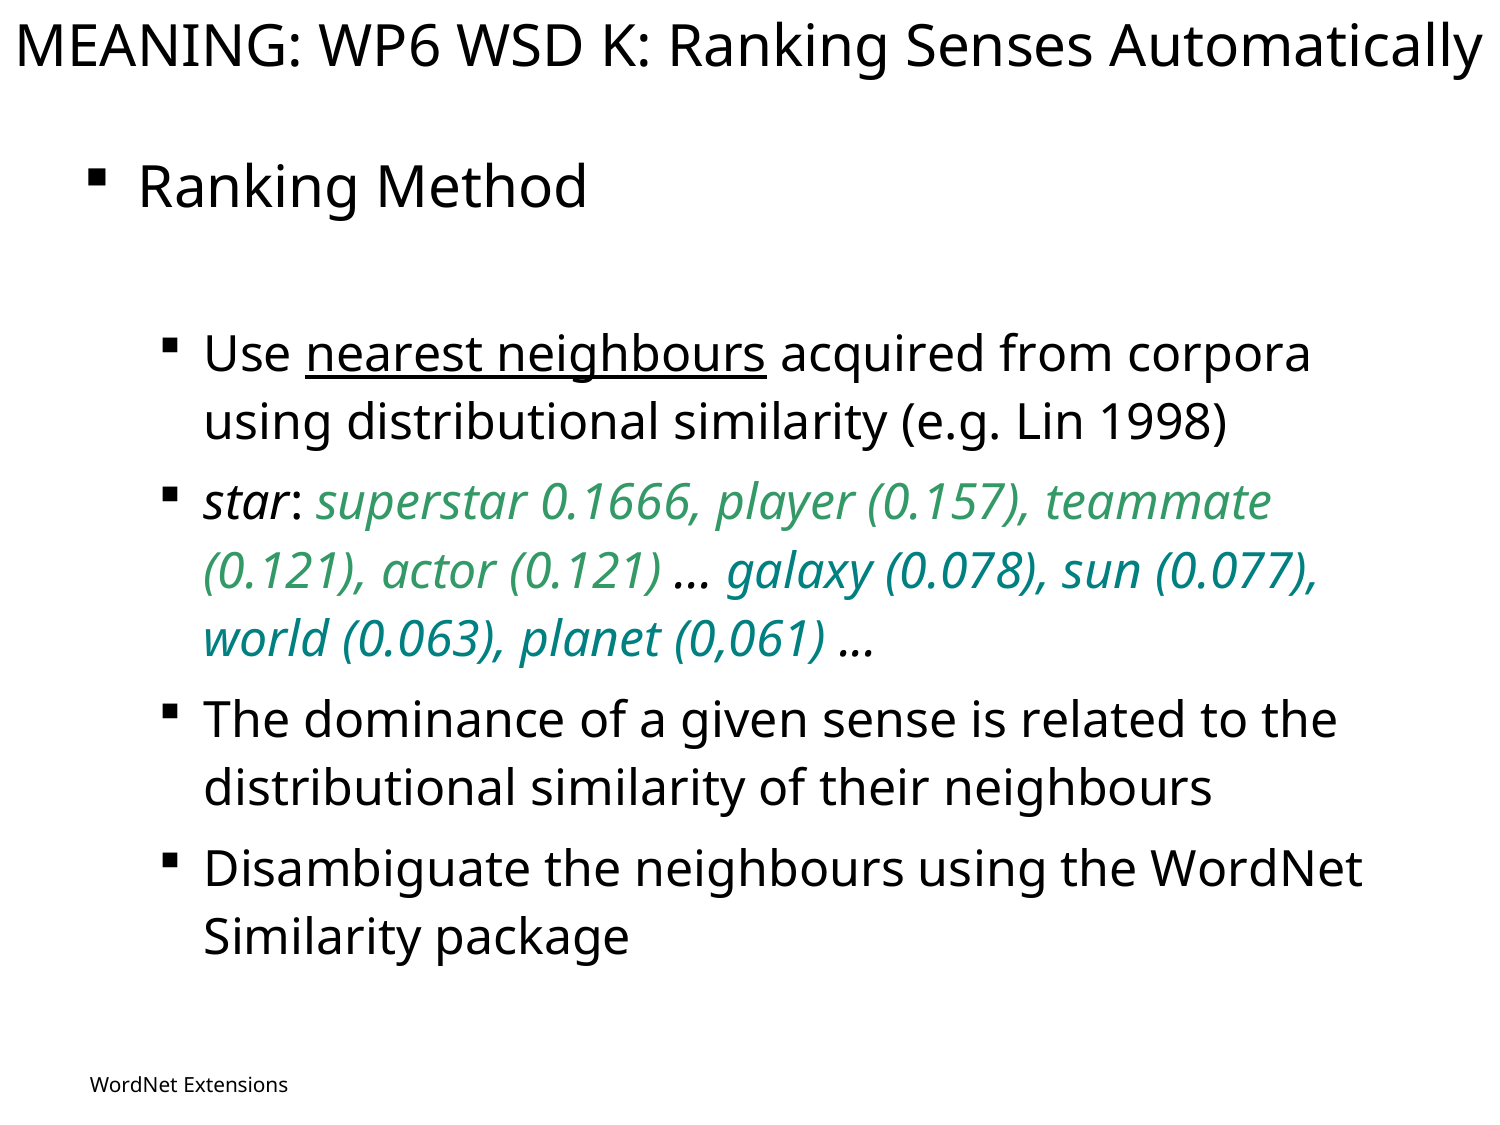

# MEANING: WP6 WSD K: Ranking Senses Automatically
Ranking Method
Use nearest neighbours acquired from corpora using distributional similarity (e.g. Lin 1998)
star: superstar 0.1666, player (0.157), teammate (0.121), actor (0.121) ... galaxy (0.078), sun (0.077), world (0.063), planet (0,061) ...
The dominance of a given sense is related to the distributional similarity of their neighbours
Disambiguate the neighbours using the WordNet Similarity package